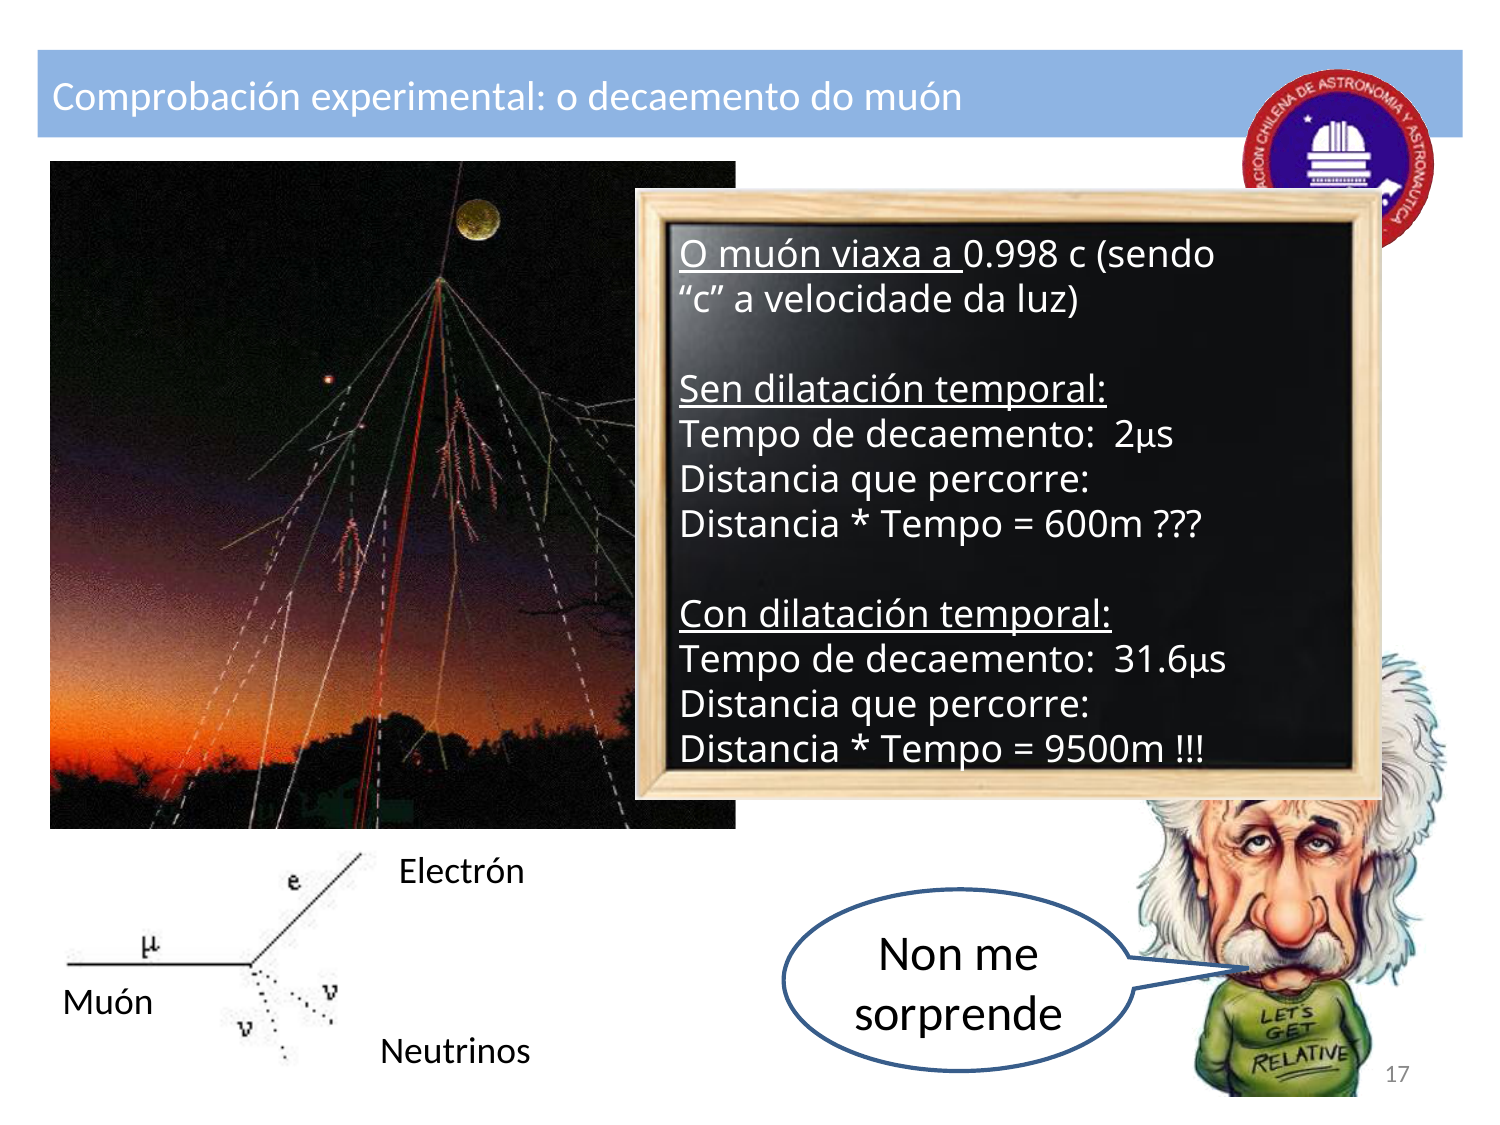

Comprobación experimental: o decaemento do muón
O muón viaxa a 0.998 c (sendo
“c” a velocidade da luz)
Sen dilatación temporal:
Tempo de decaemento: 2μs
Distancia que percorre:
Distancia * Tempo = 600m ???
Con dilatación temporal:
Tempo de decaemento: 31.6μs
Distancia que percorre:
Distancia * Tempo = 9500m !!!
Electrón
Non me sorprende
Muón
Neutrinos